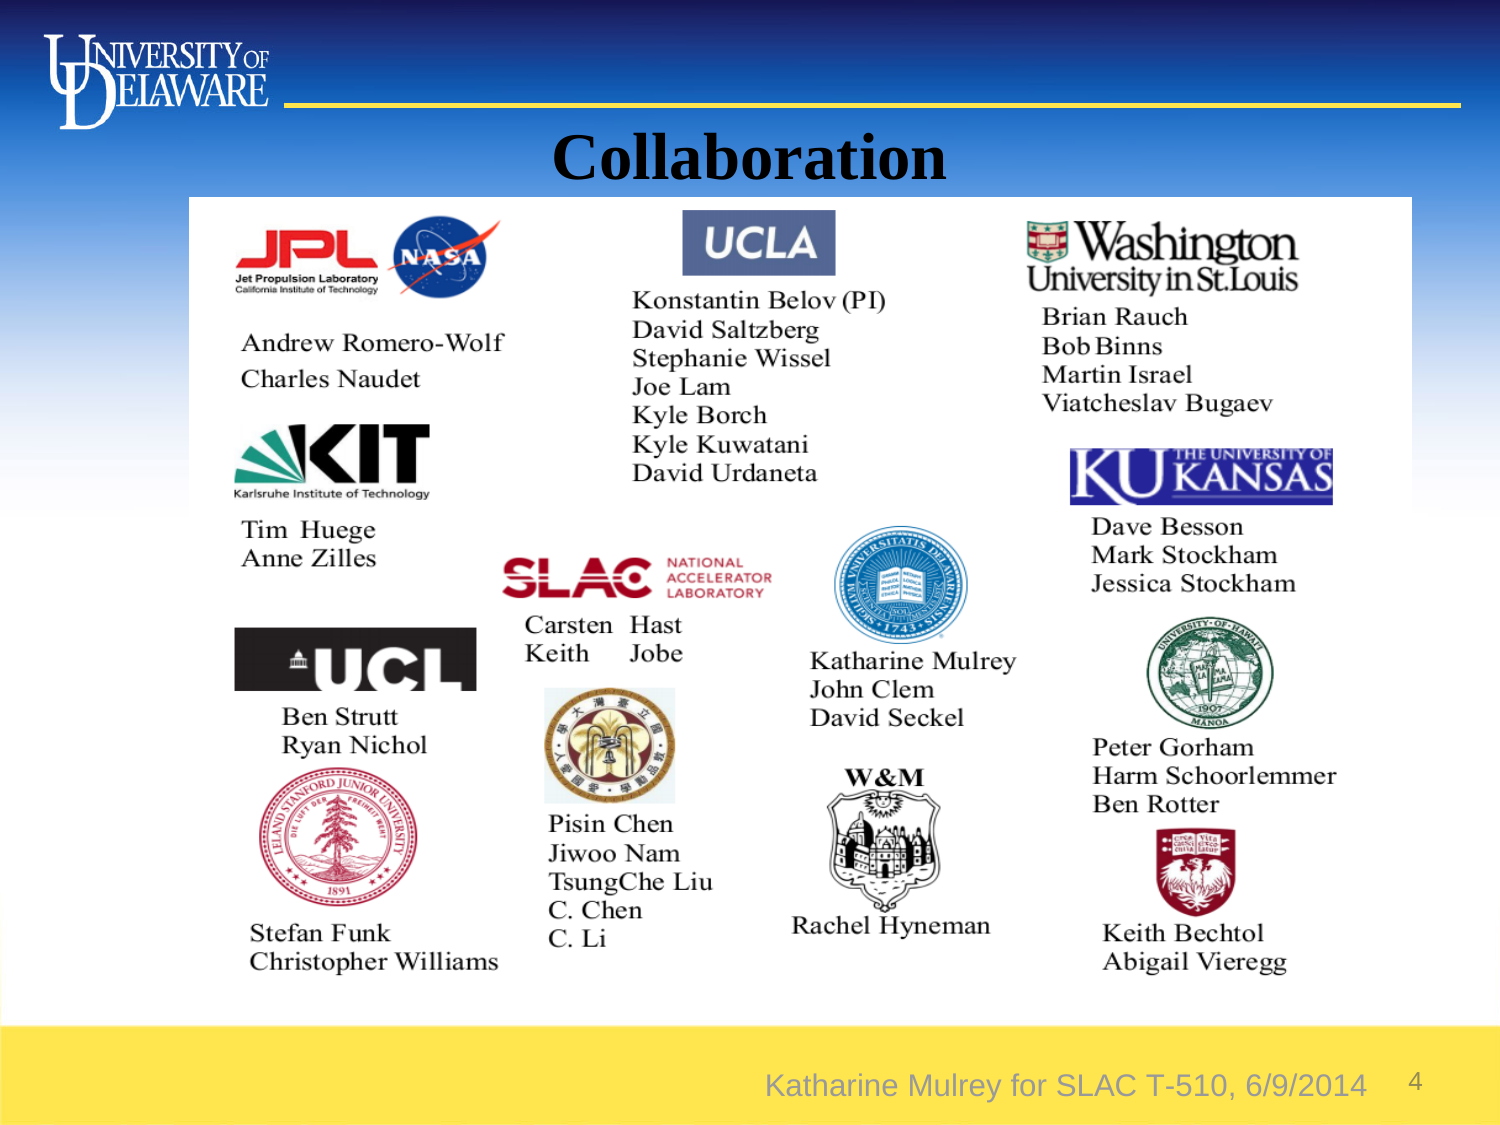

Collaboration
4
Katharine Mulrey for SLAC T-510, 6/9/2014